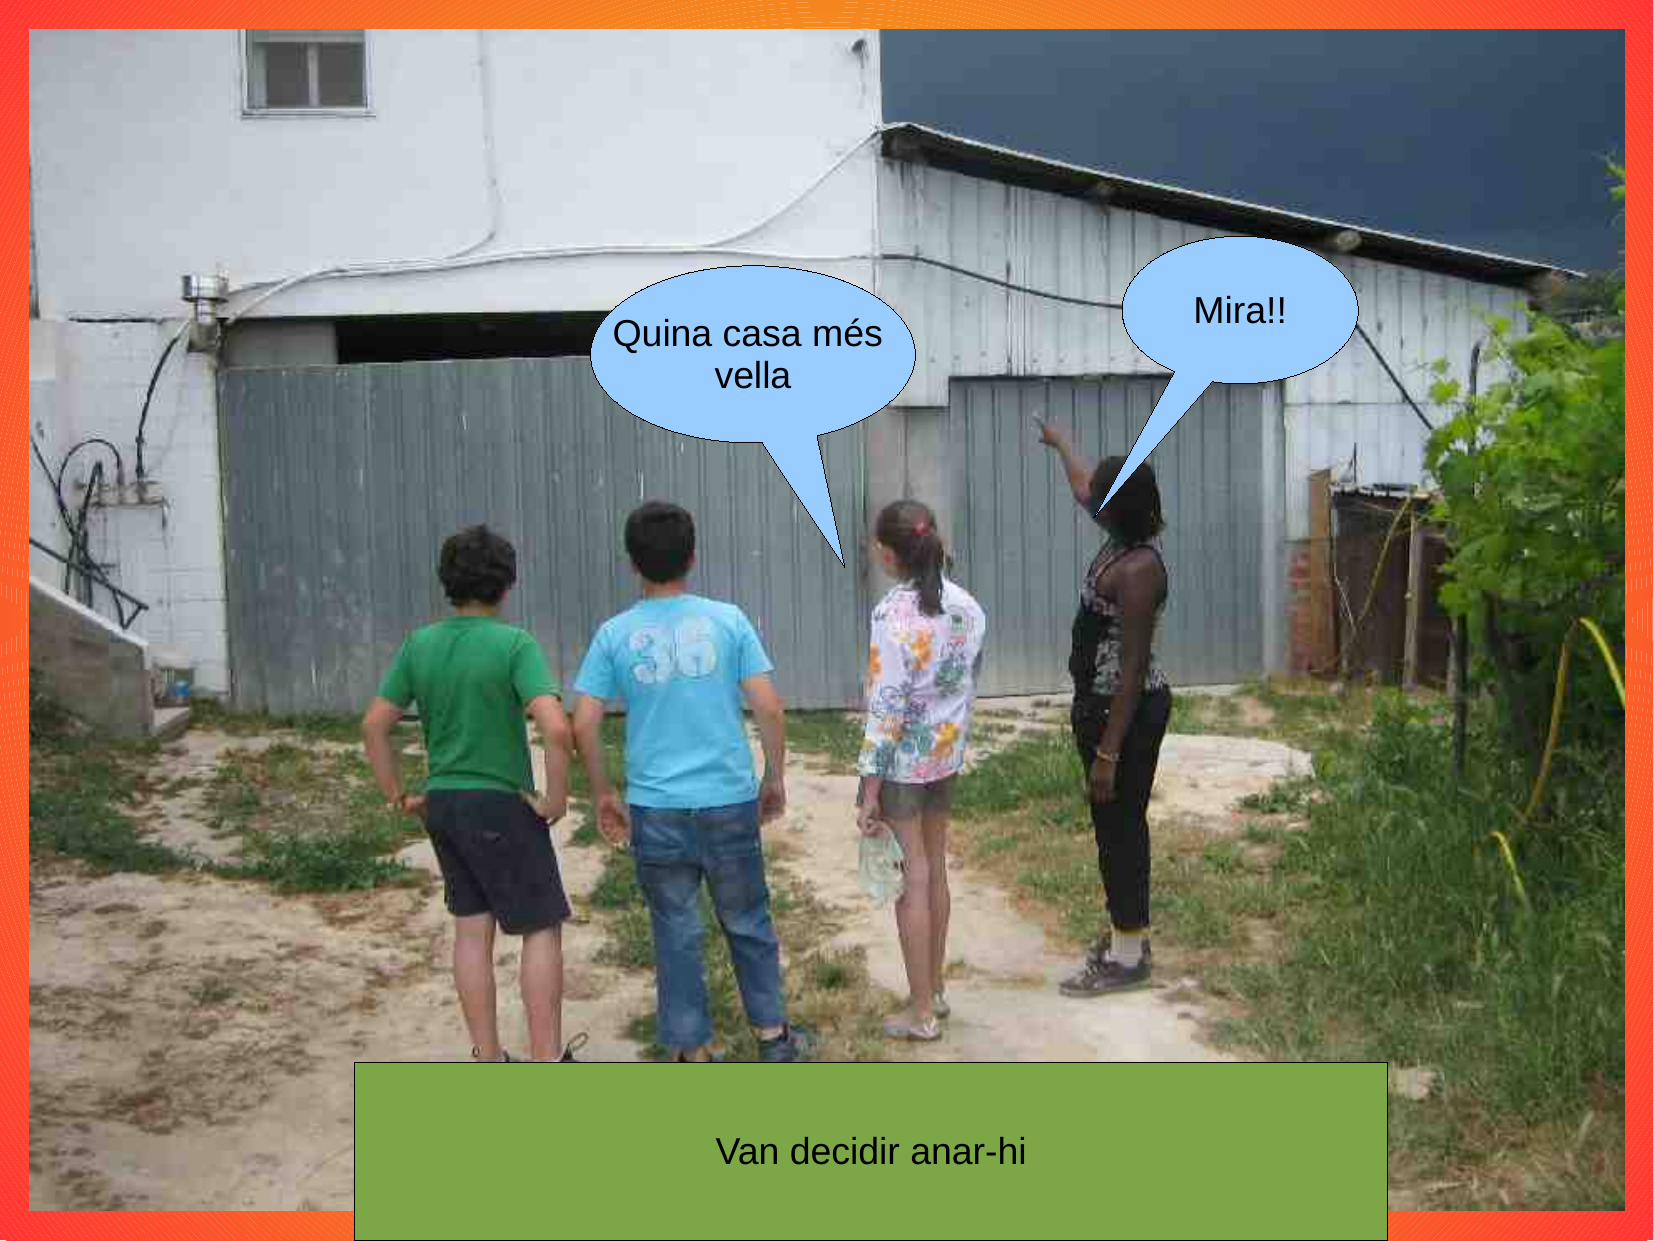

Mira!!
Quina casa més
vella
Van decidir anar-hi